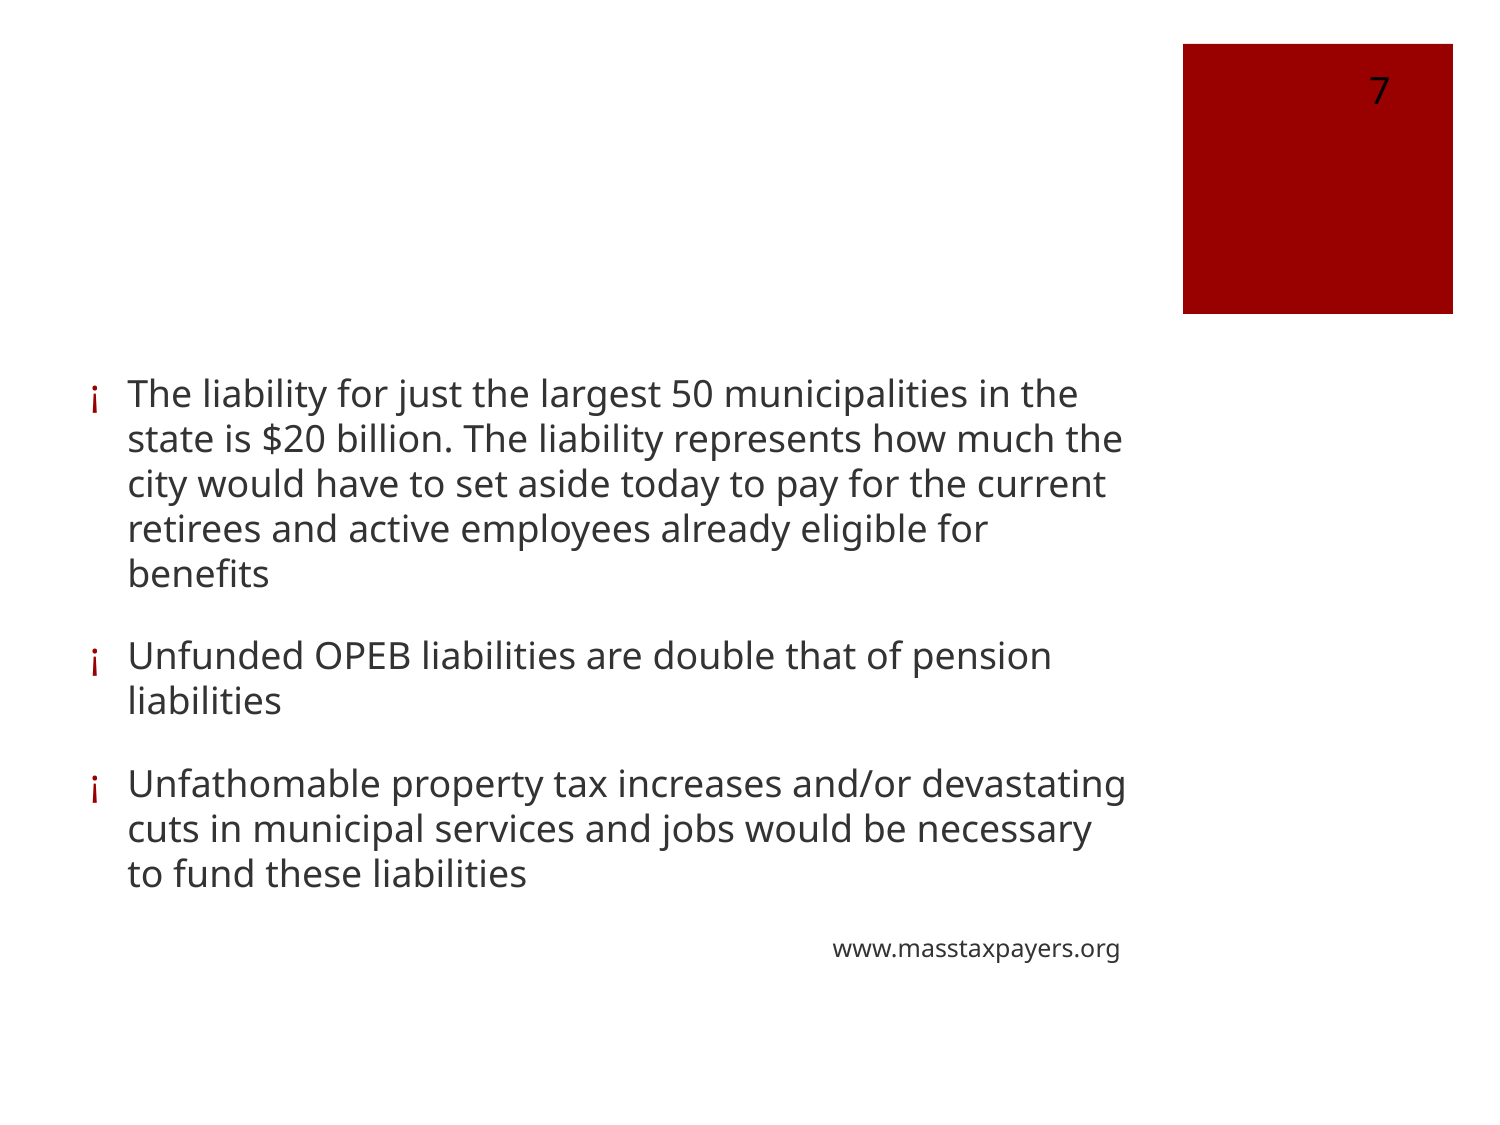

# The impact on municipalities
The liability for just the largest 50 municipalities in the state is $20 billion. The liability represents how much the city would have to set aside today to pay for the current retirees and active employees already eligible for benefits
Unfunded OPEB liabilities are double that of pension liabilities
Unfathomable property tax increases and/or devastating cuts in municipal services and jobs would be necessary to fund these liabilities
www.masstaxpayers.org